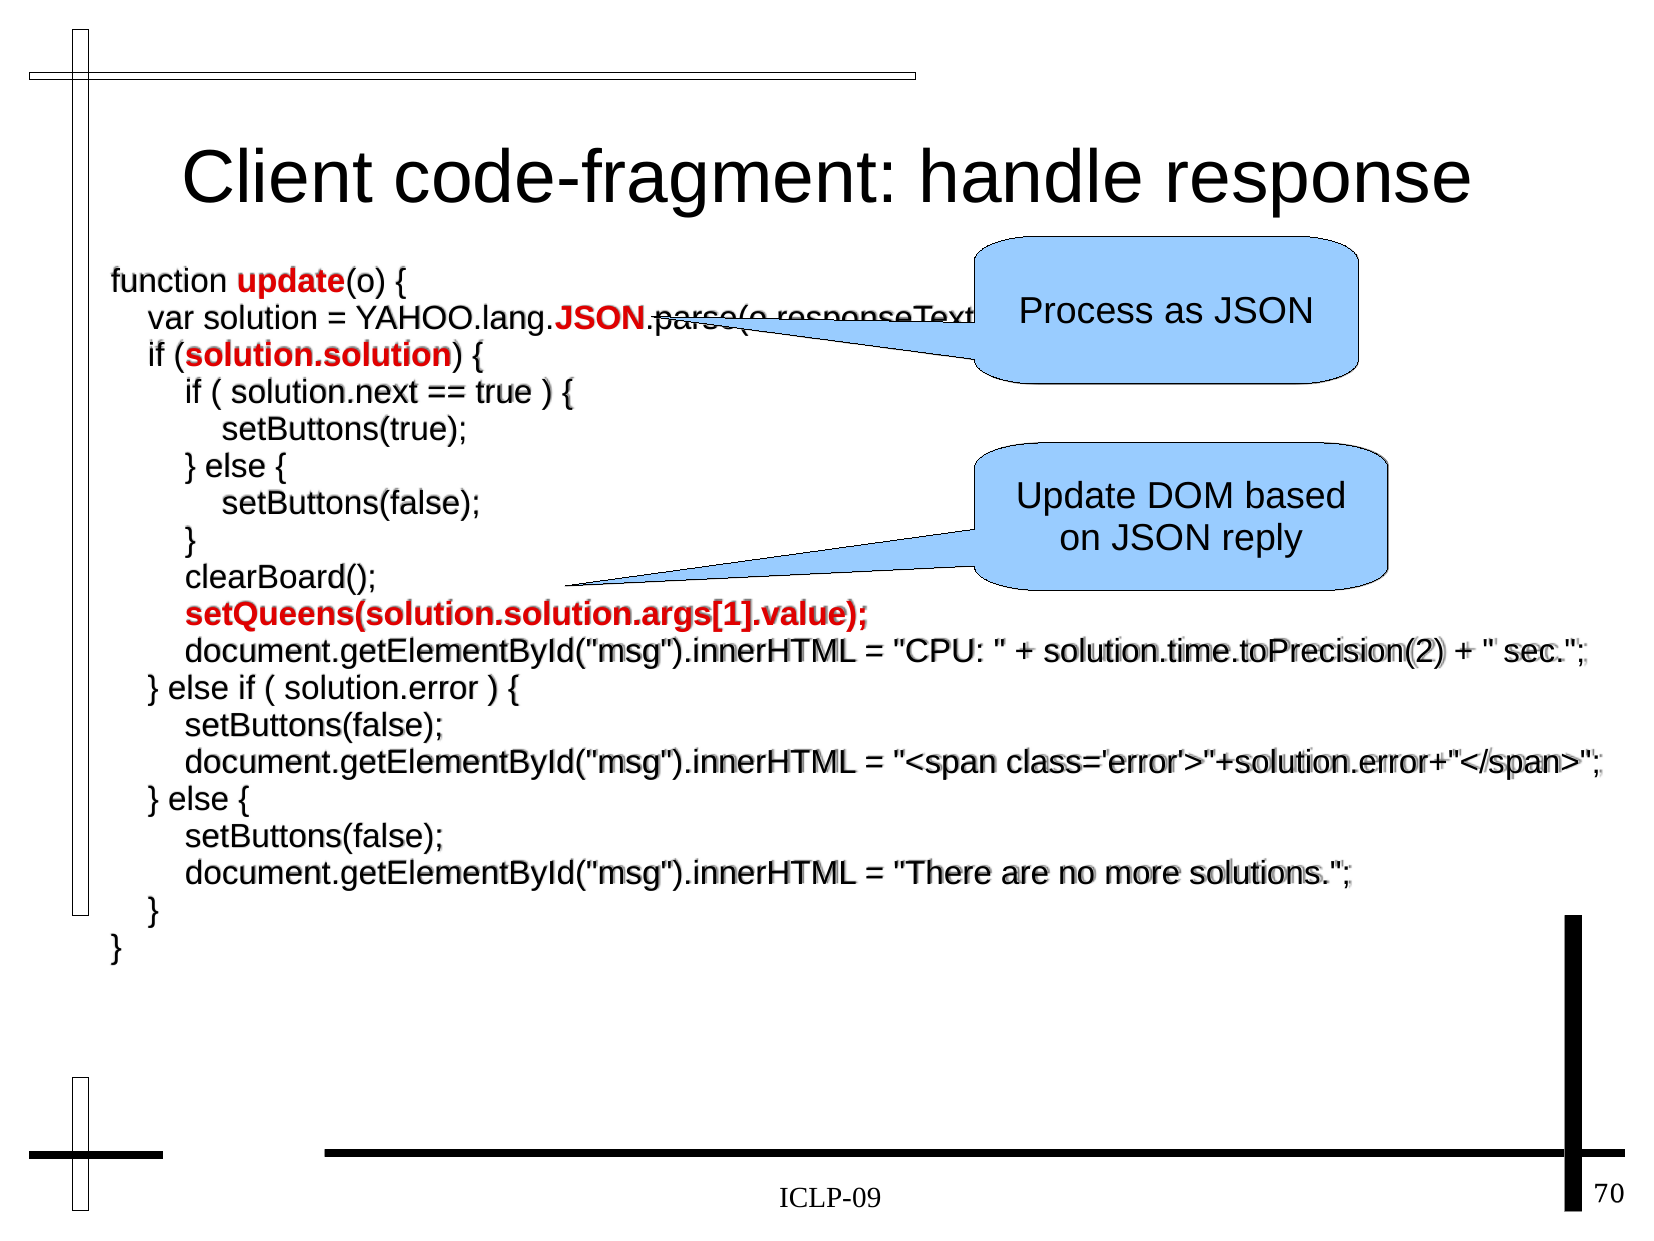

# Client code-fragment: handle response
Process as JSON
 function update(o) {
 var solution = YAHOO.lang.JSON.parse(o.responseText);
 if (solution.solution) {
 if ( solution.next == true ) {
 setButtons(true);
 } else {
 setButtons(false);
 }
 clearBoard();
 setQueens(solution.solution.args[1].value);
 	 document.getElementById("msg").innerHTML = "CPU: " + solution.time.toPrecision(2) + " sec.";
	} else if ( solution.error ) {
	 setButtons(false);
	 document.getElementById("msg").innerHTML = "<span class='error'>"+solution.error+"</span>";
 } else {
 setButtons(false);
 document.getElementById("msg").innerHTML = "There are no more solutions.";
 }
 }
Update DOM based
on JSON reply